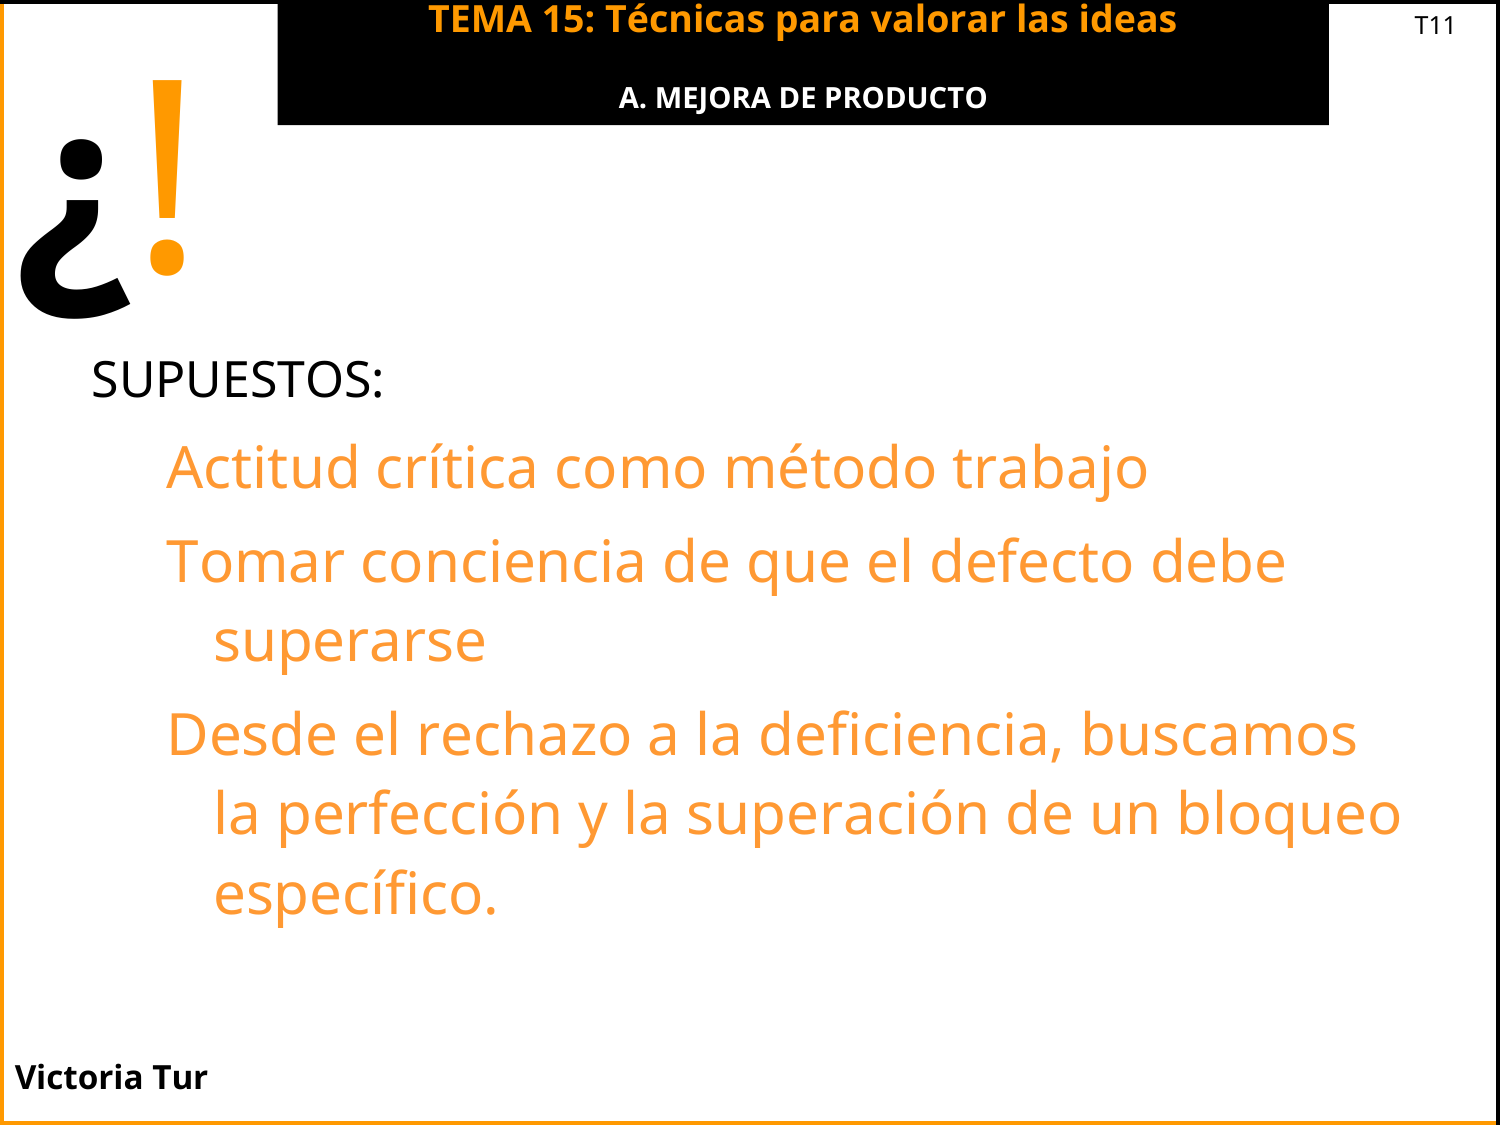

T11
# SUPUESTOS:
Actitud crítica como método trabajo
Tomar conciencia de que el defecto debe superarse
Desde el rechazo a la deficiencia, buscamos la perfección y la superación de un bloqueo específico.